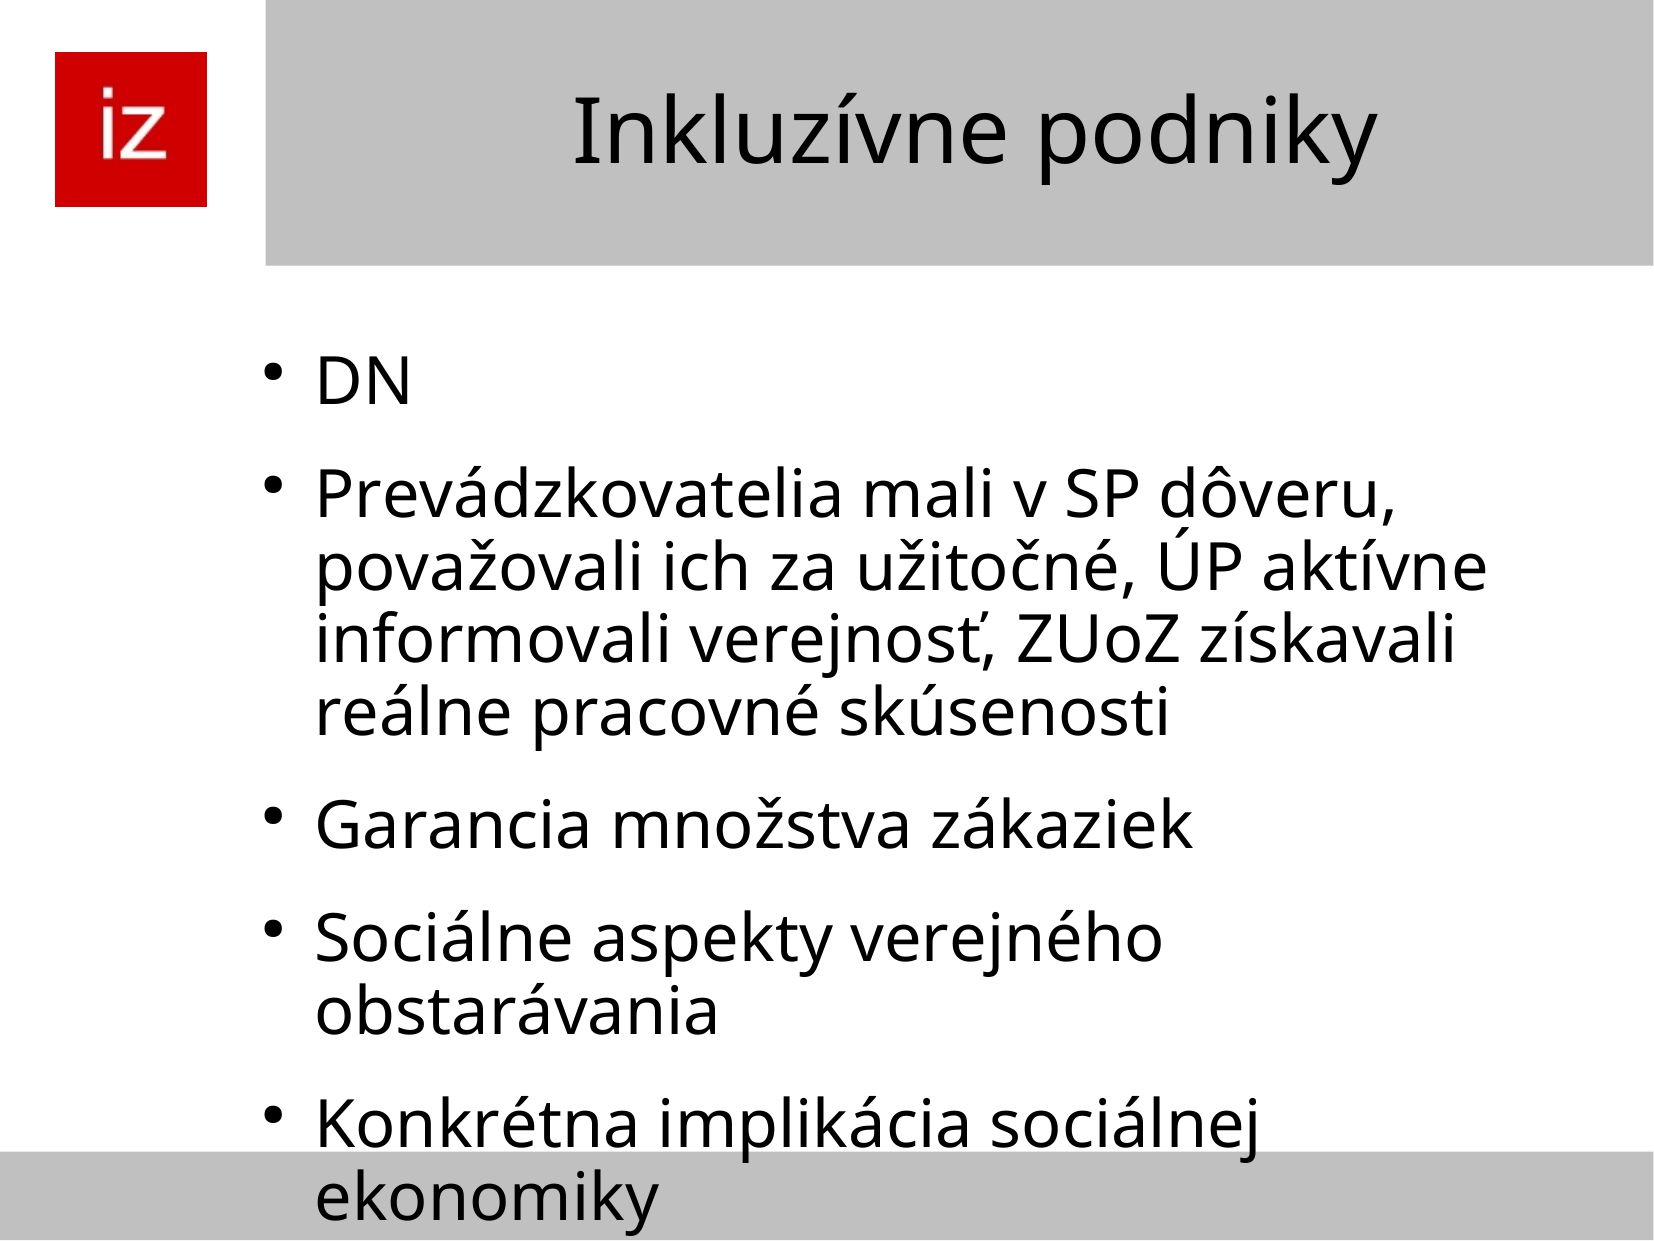

# Inkluzívne podniky
DN
Prevádzkovatelia mali v SP dôveru, považovali ich za užitočné, ÚP aktívne informovali verejnosť, ZUoZ získavali reálne pracovné skúsenosti
Garancia množstva zákaziek
Sociálne aspekty verejného obstarávania
Konkrétna implikácia sociálnej ekonomiky
...